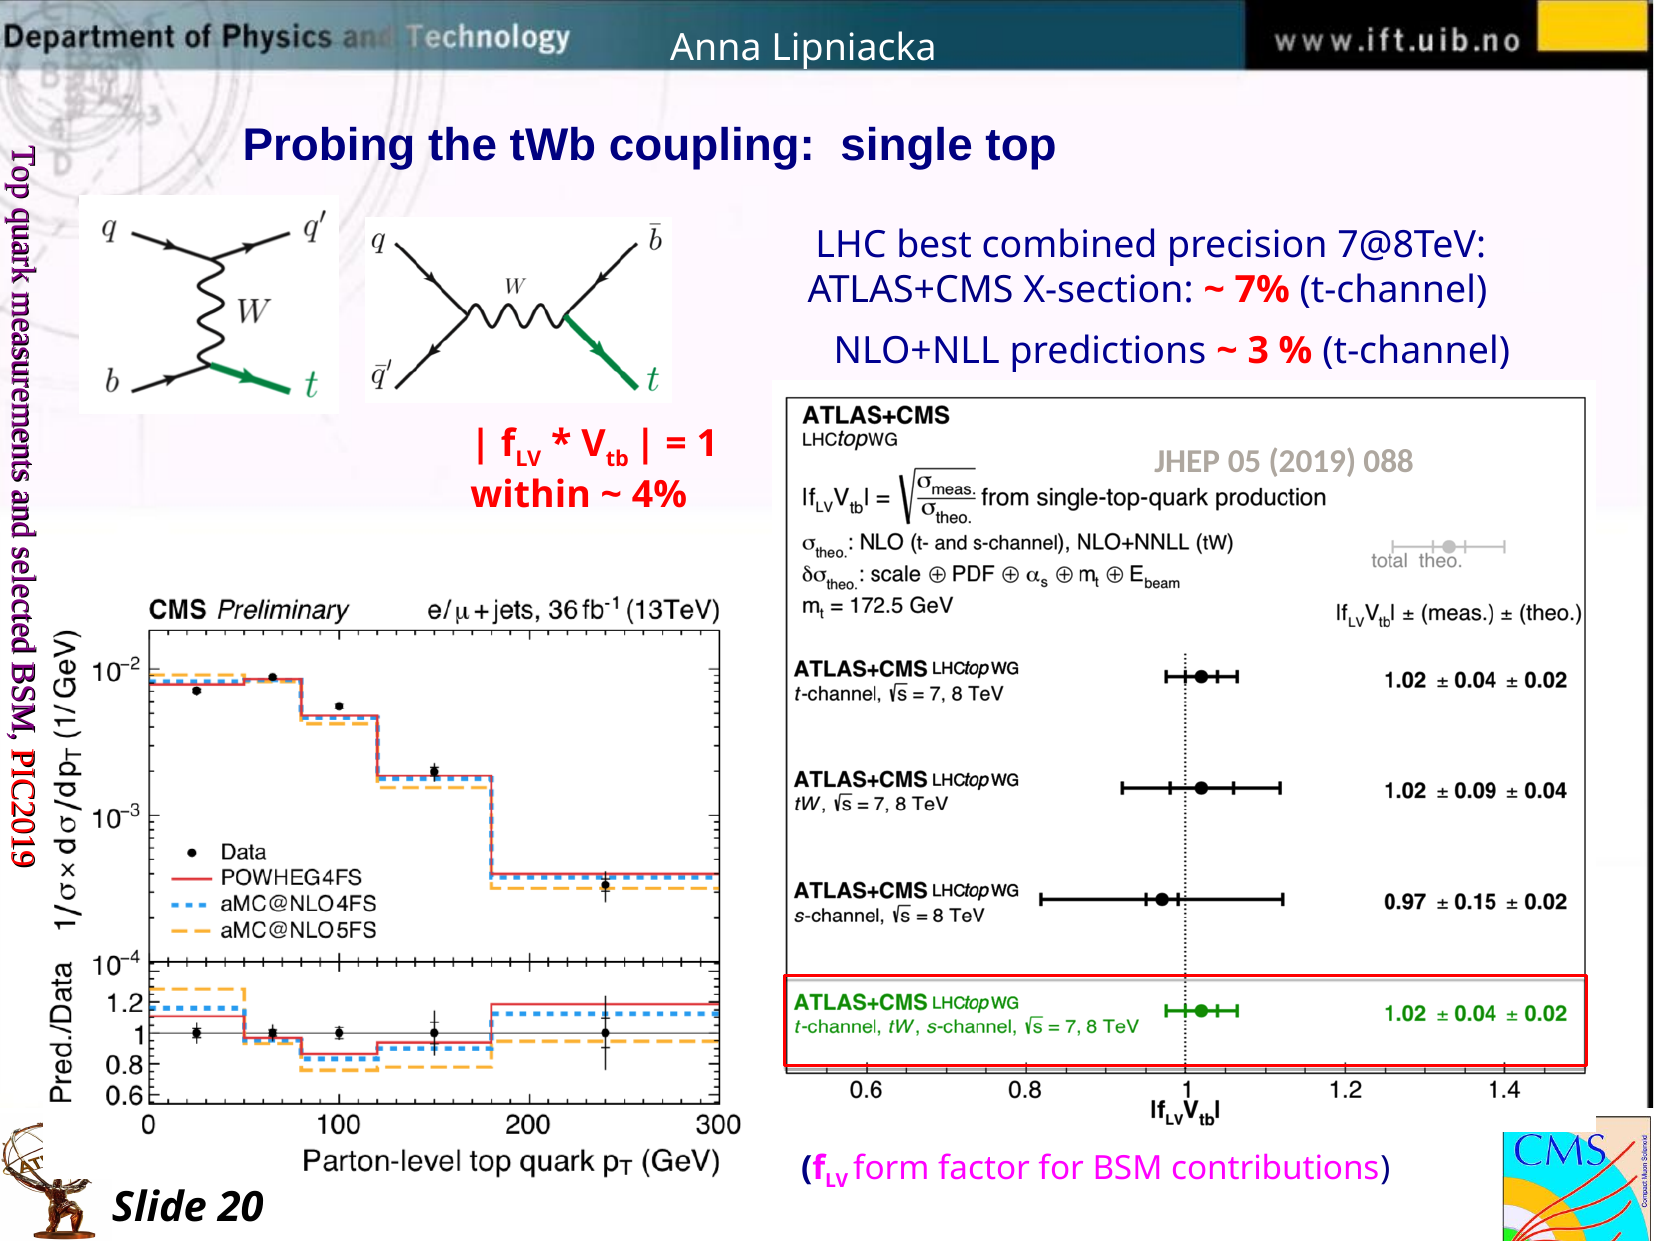

# Probing the tWb coupling: single top
LHC best combined precision 7@8TeV:
 ATLAS+CMS X-section: ~ 7% (t-channel)
 NLO+NLL predictions ~ 3 % (t-channel)
| fLV * Vtb | = 1
within ~ 4%
JHEP 05 (2019) 088
(fLV form factor for BSM contributions)
Slide 20